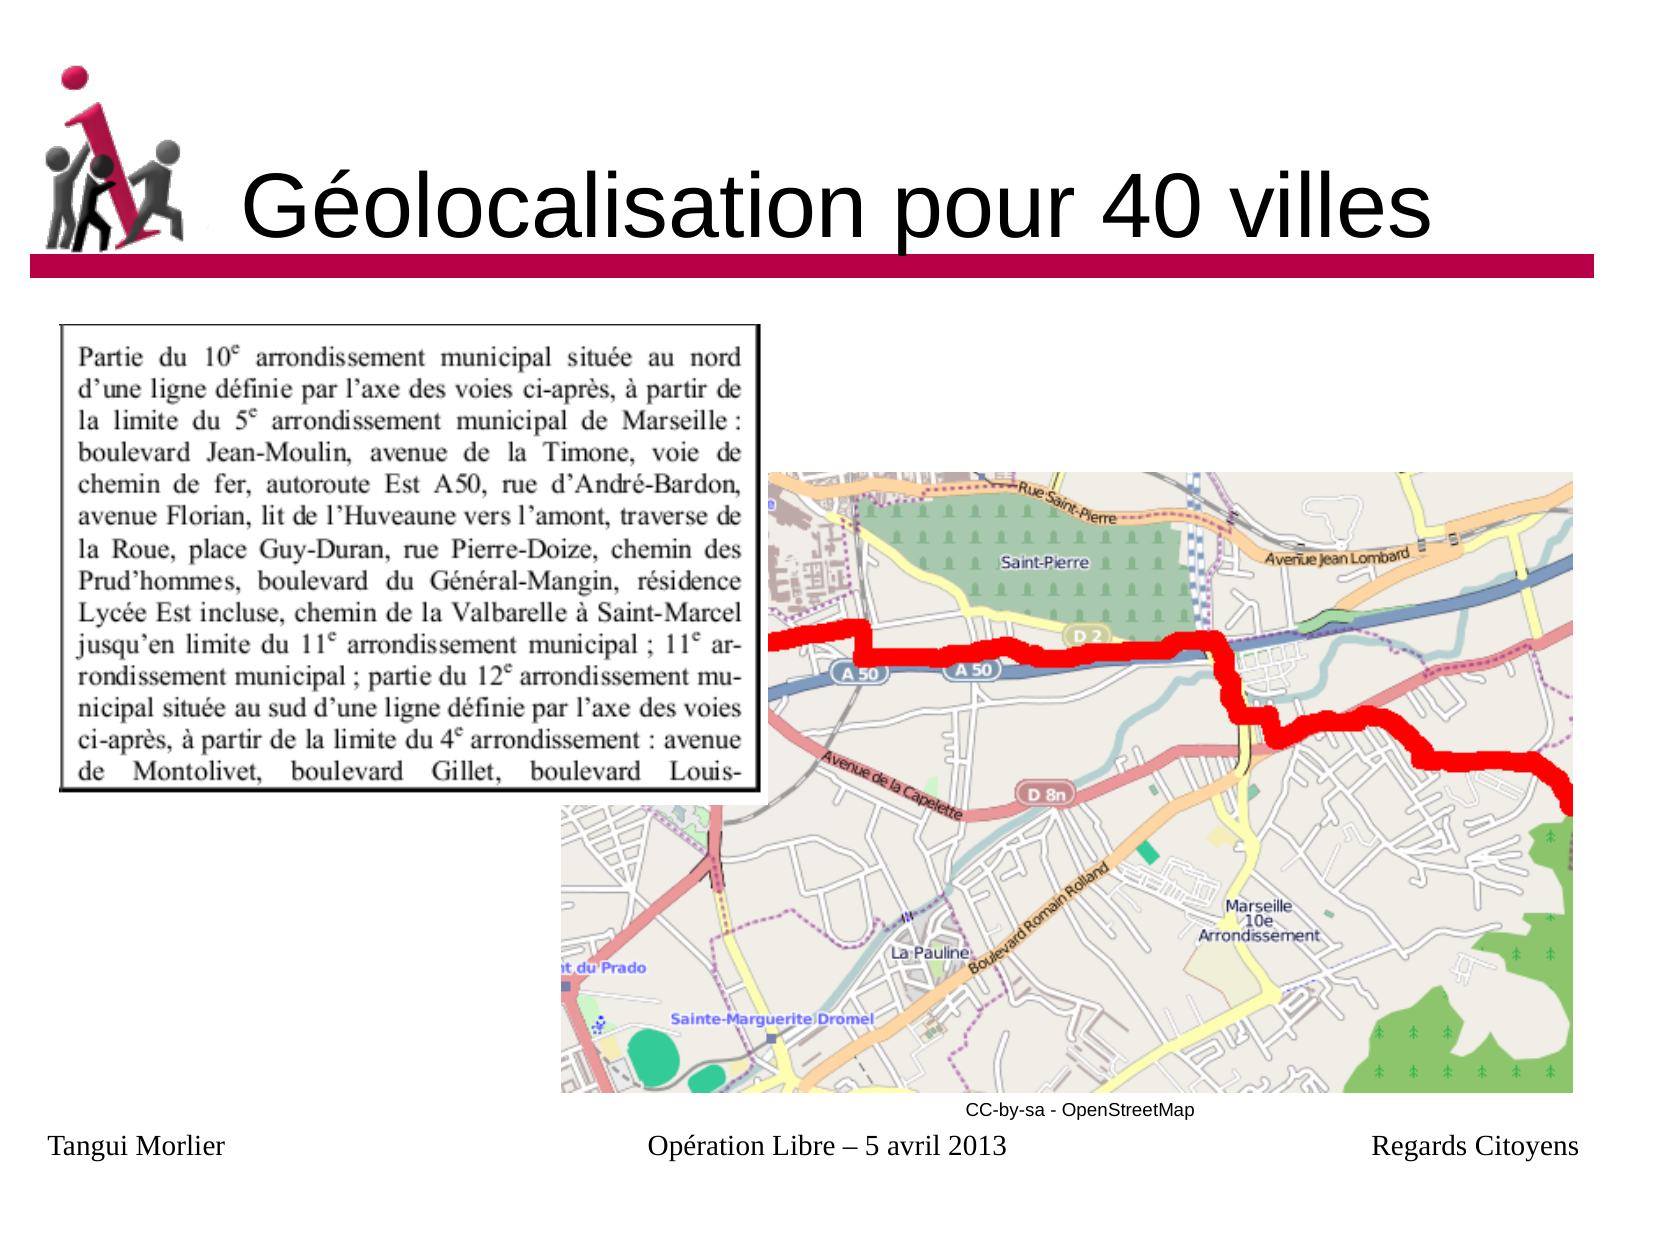

# Géolocalisation pour 40 villes
CC-by-sa - OpenStreetMap
Tangui Morlier - Opération Libre - 5 avril 2013